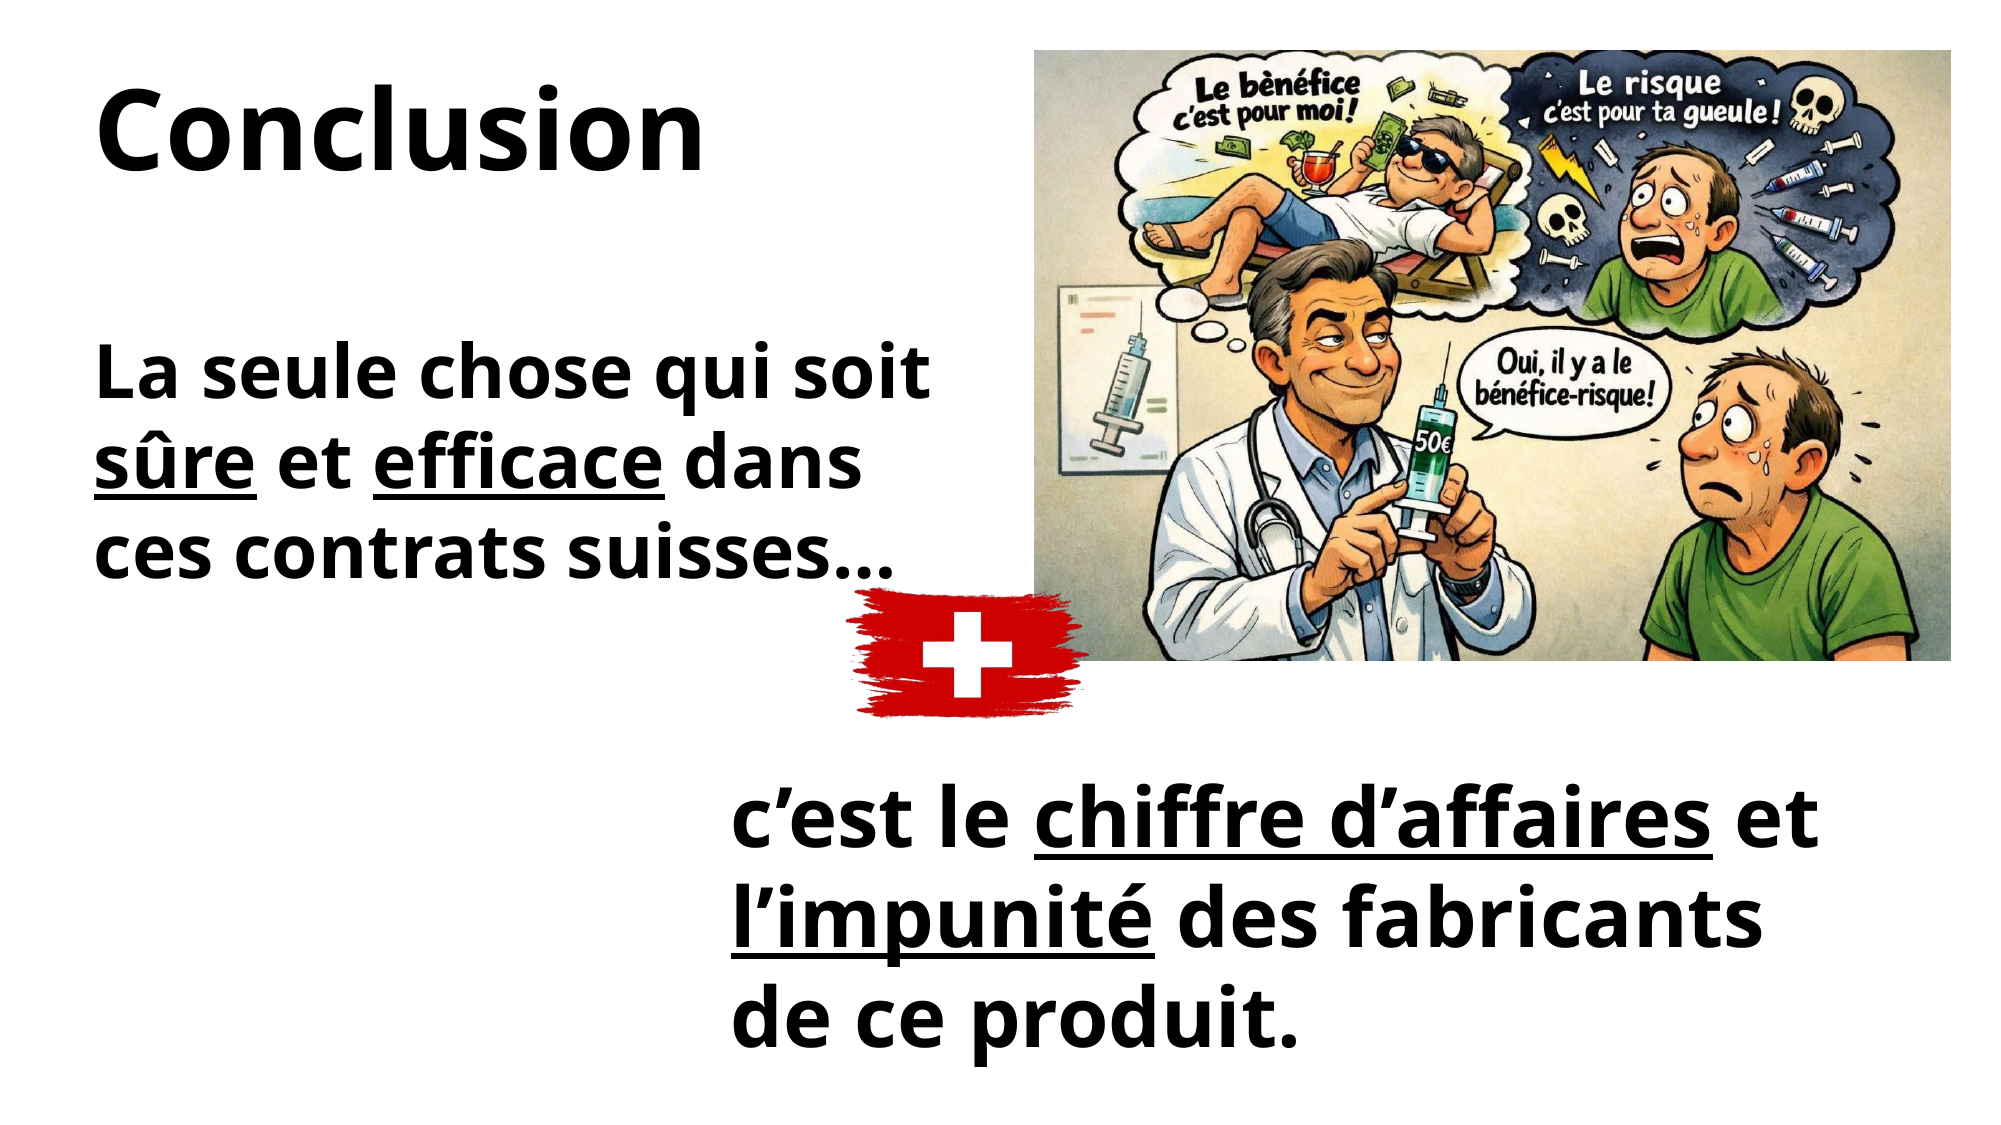

Conclusion
La seule chose qui soit sûre et efficace dans ces contrats suisses…
c’est le chiffre d’affaires et l’impunité des fabricants de ce produit.